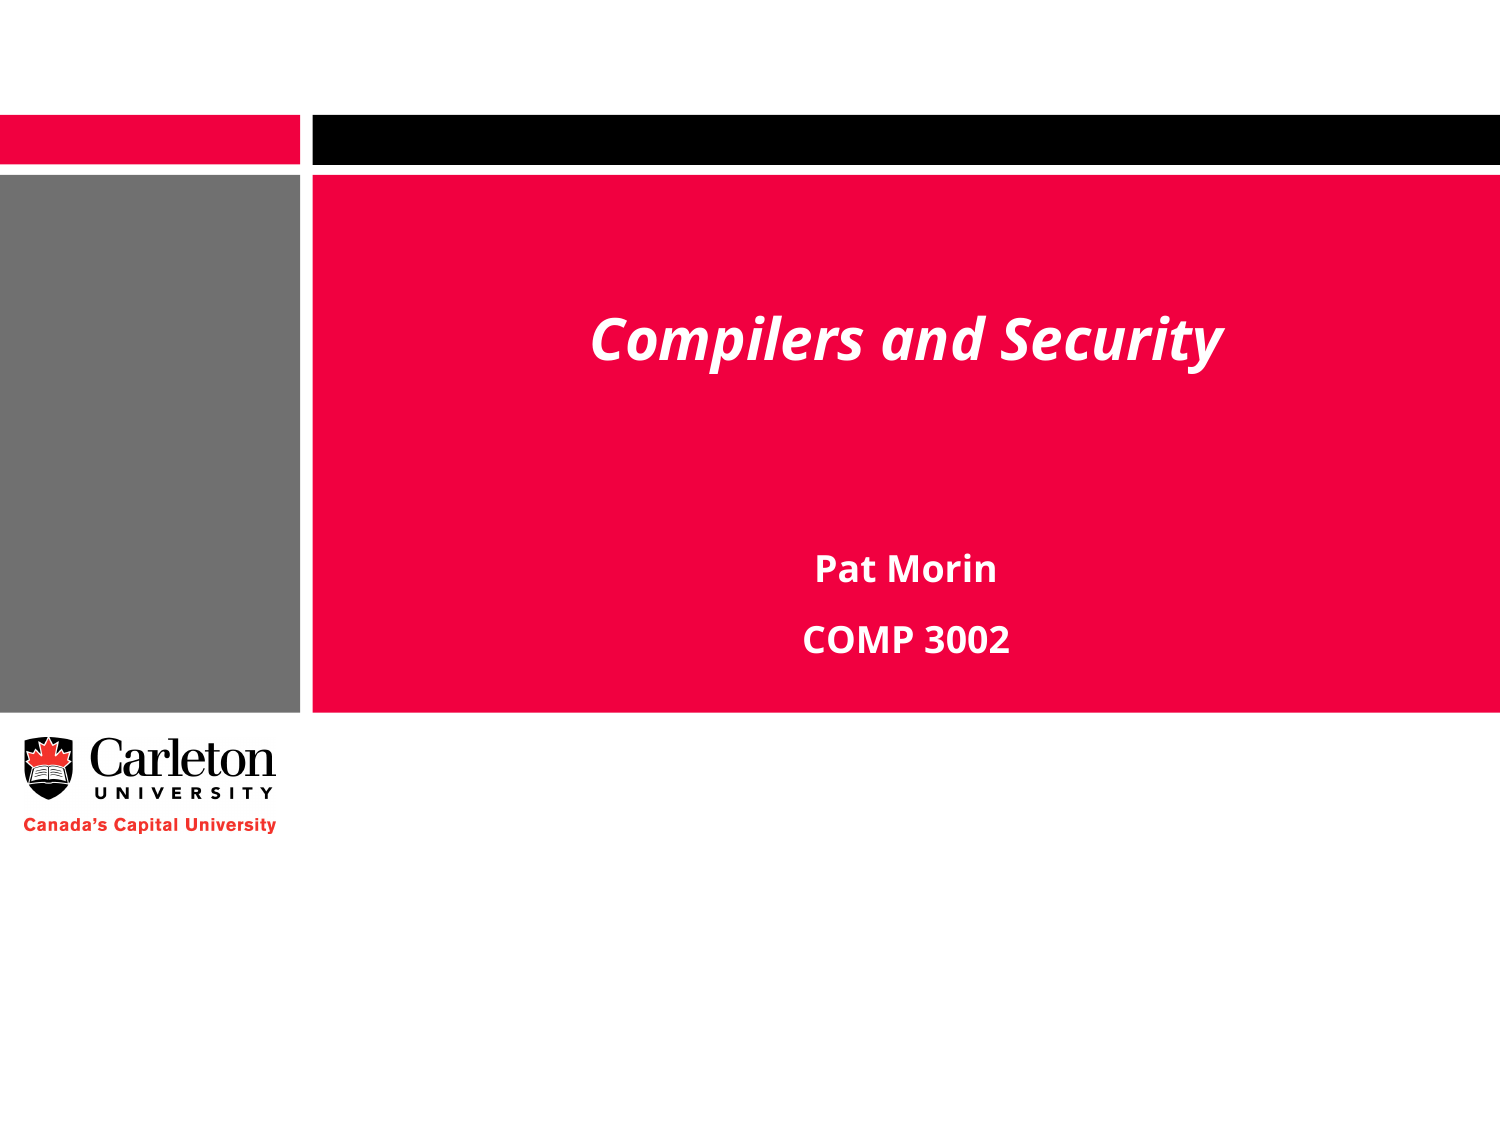

# Compilers and Security
Pat Morin
COMP 3002